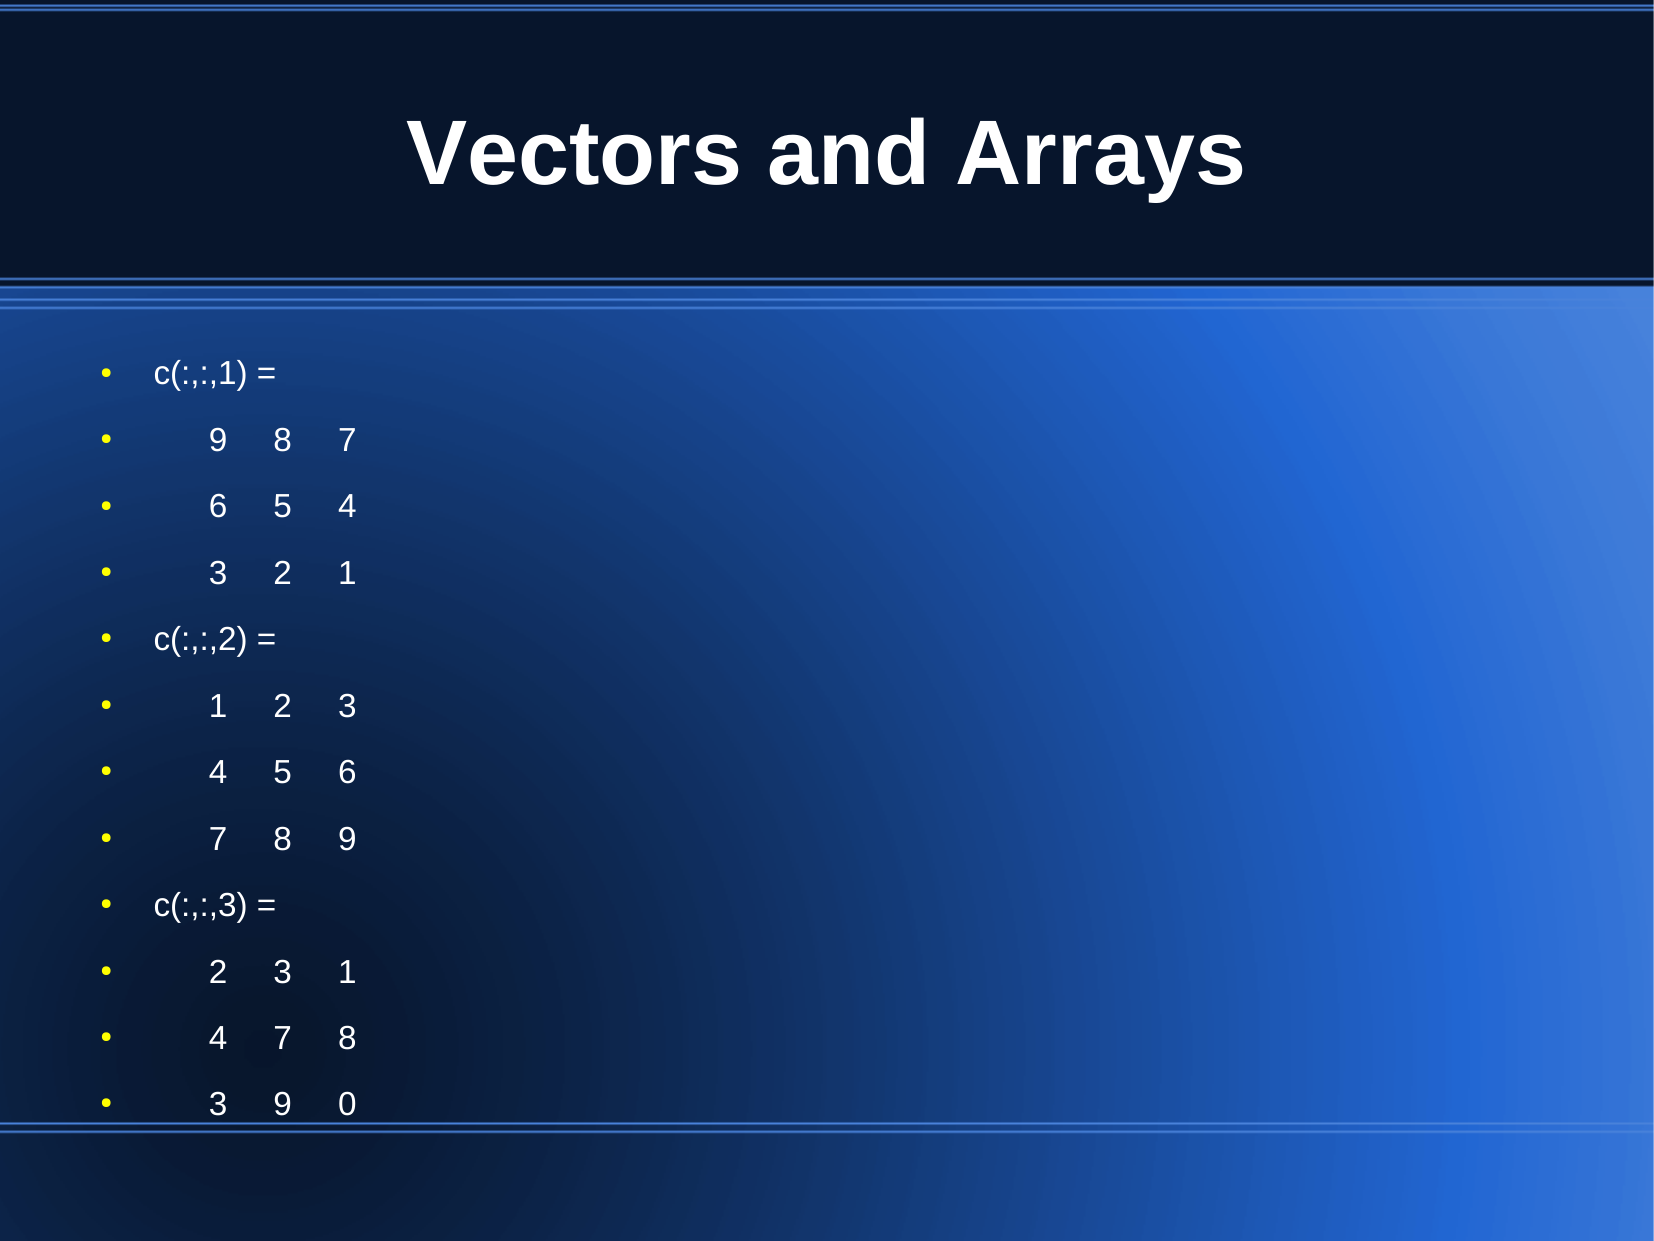

# Vectors and Arrays
c(:,:,1) =
 9 8 7
 6 5 4
 3 2 1
c(:,:,2) =
 1 2 3
 4 5 6
 7 8 9
c(:,:,3) =
 2 3 1
 4 7 8
 3 9 0